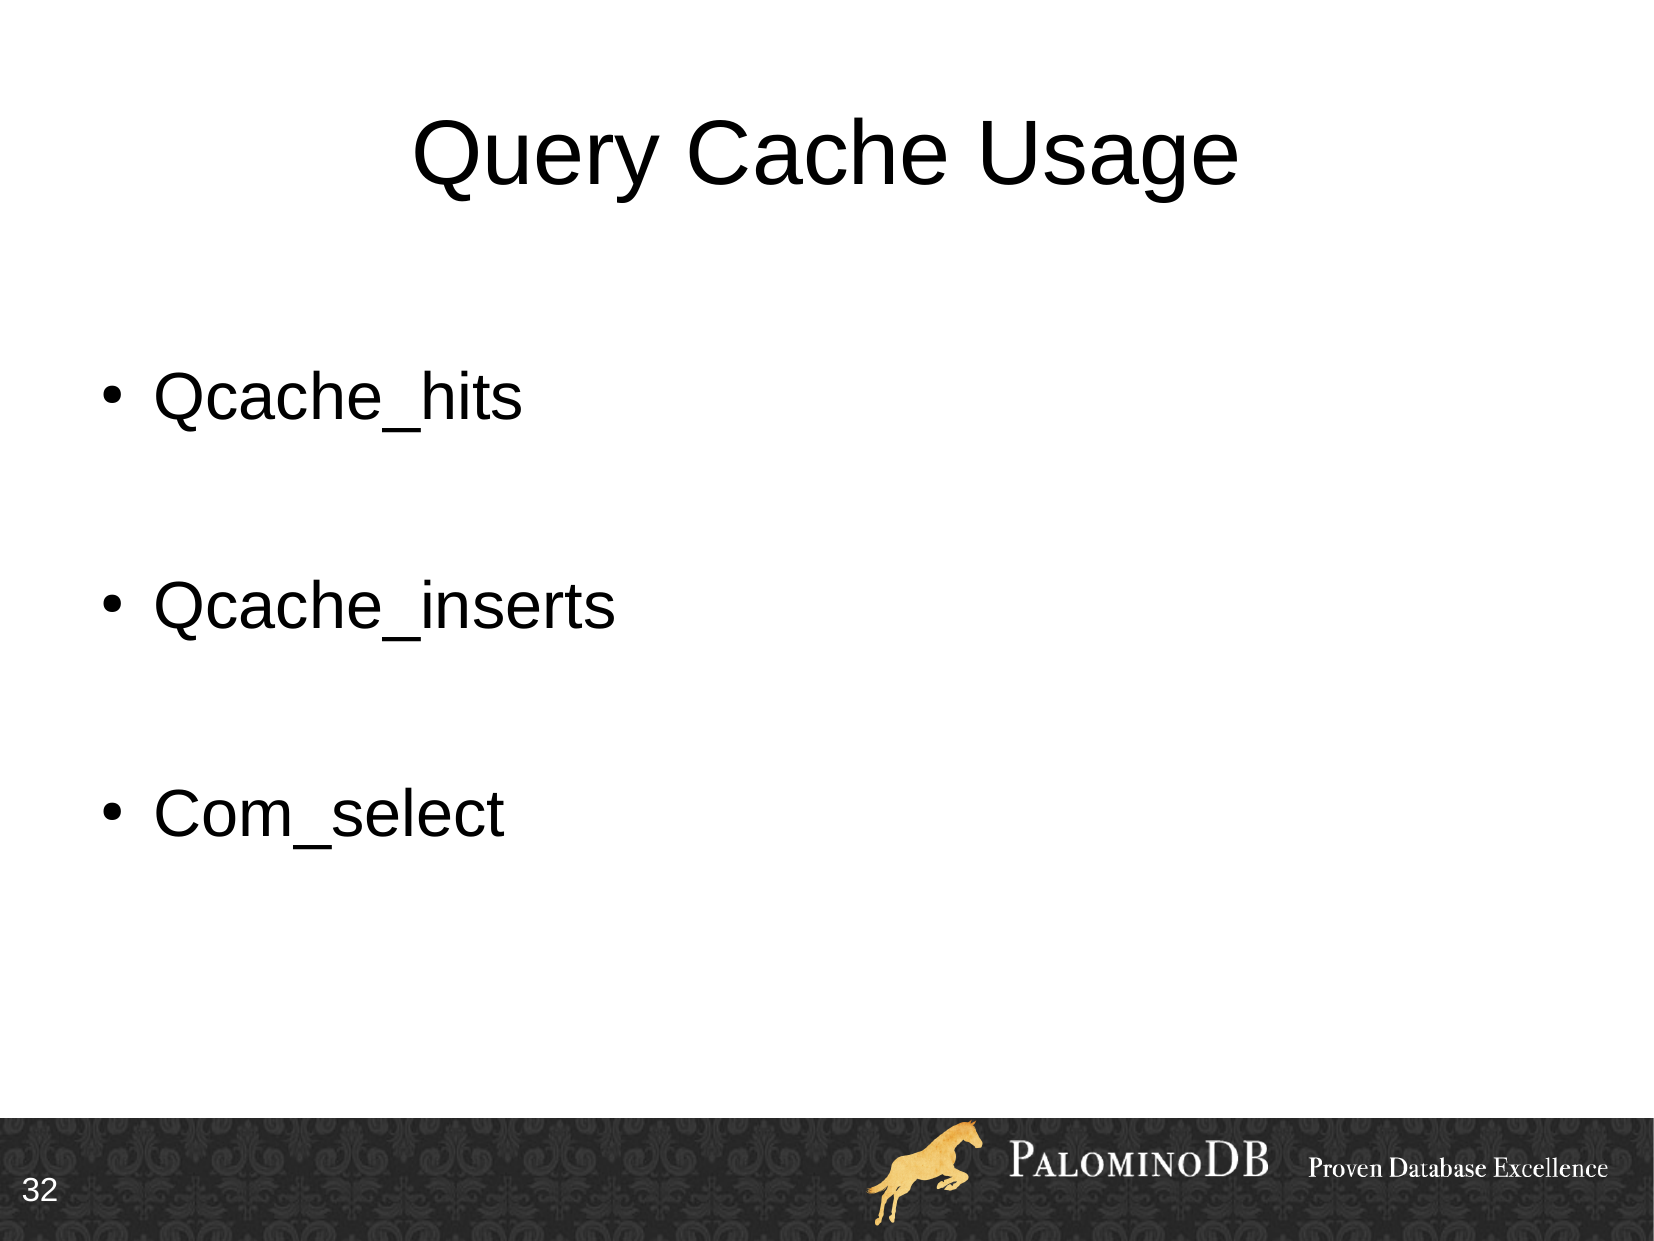

# Query Cache Usage
Qcache_hits
Qcache_inserts
Com_select